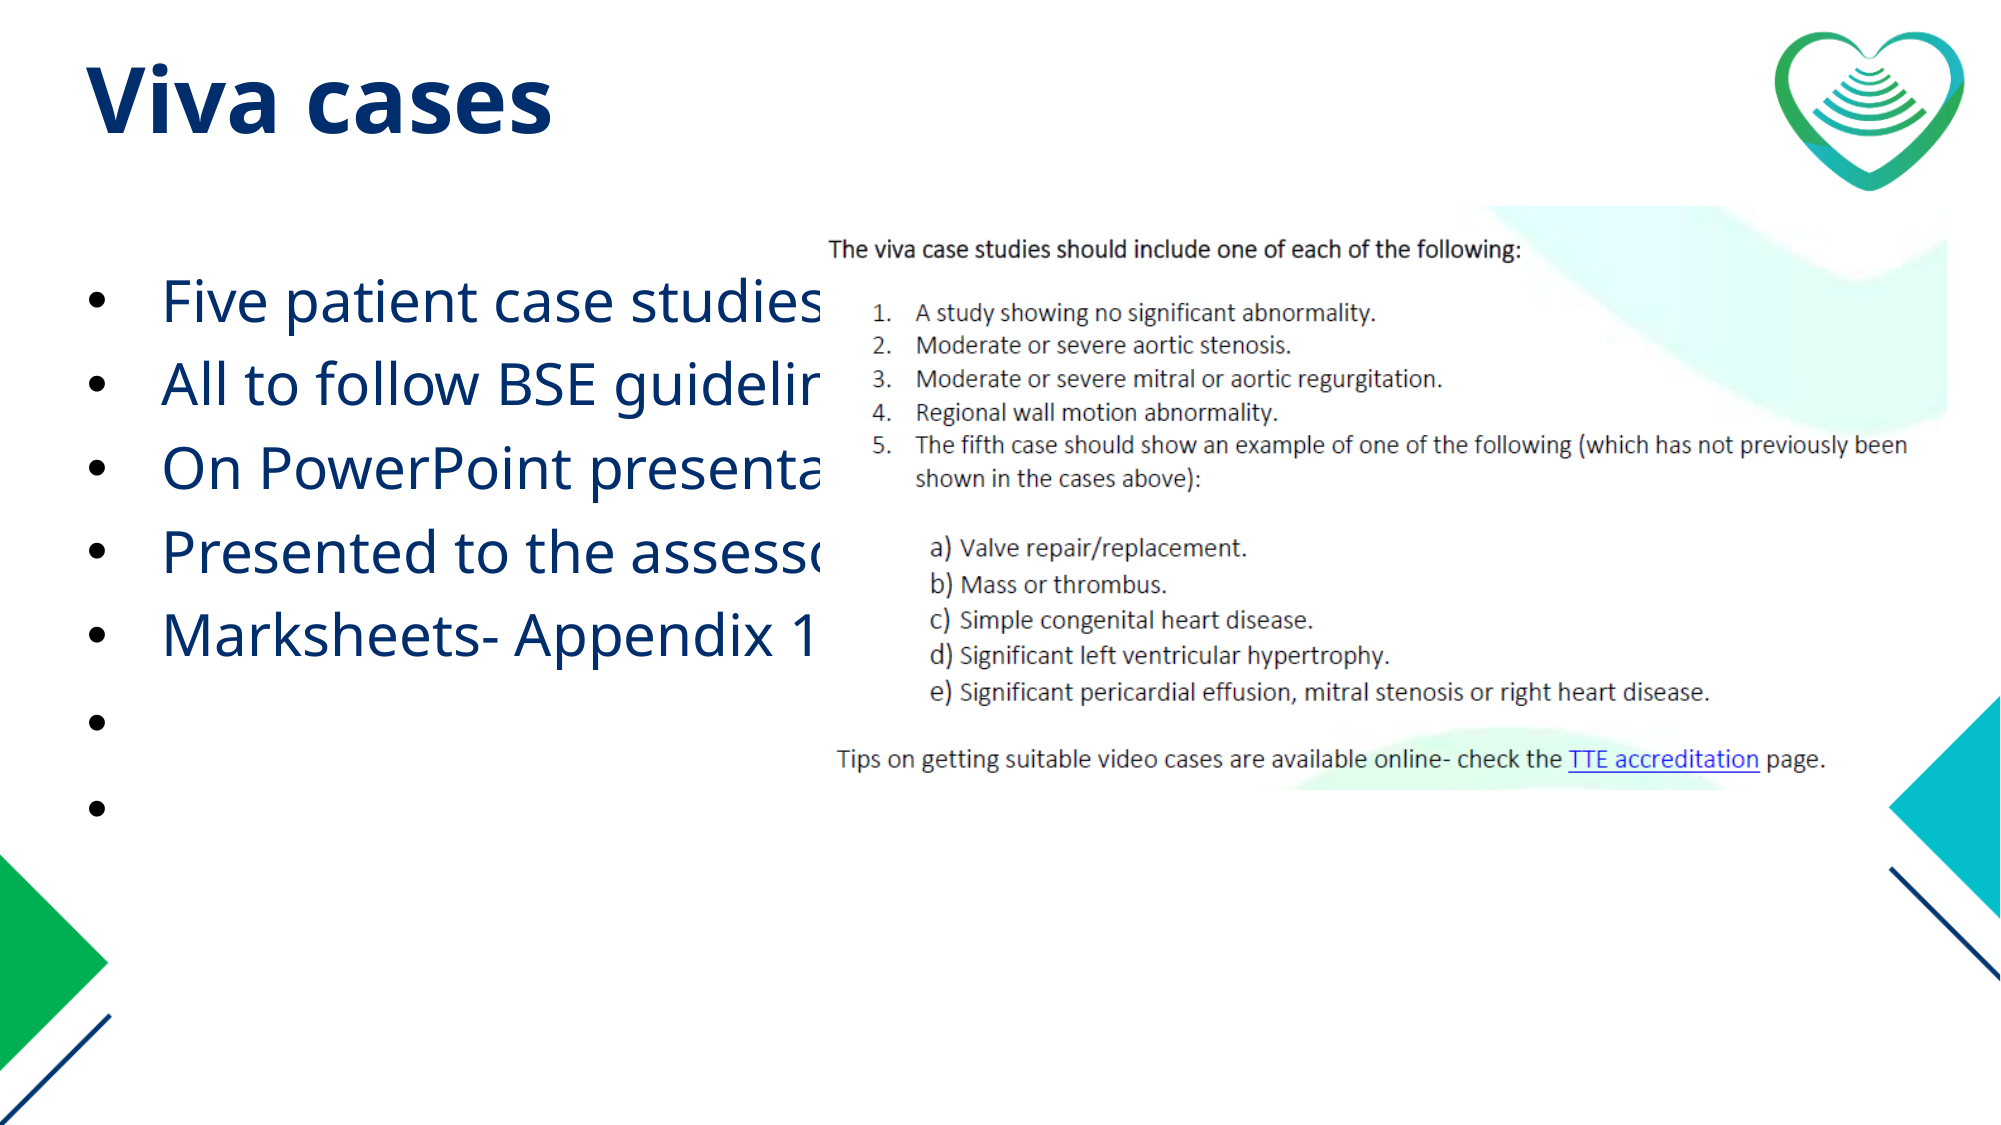

# Viva cases
Five patient case studies
All to follow BSE guidelines.
On PowerPoint presentations.
Presented to the assessor on the assessment day.
Marksheets- Appendix 11